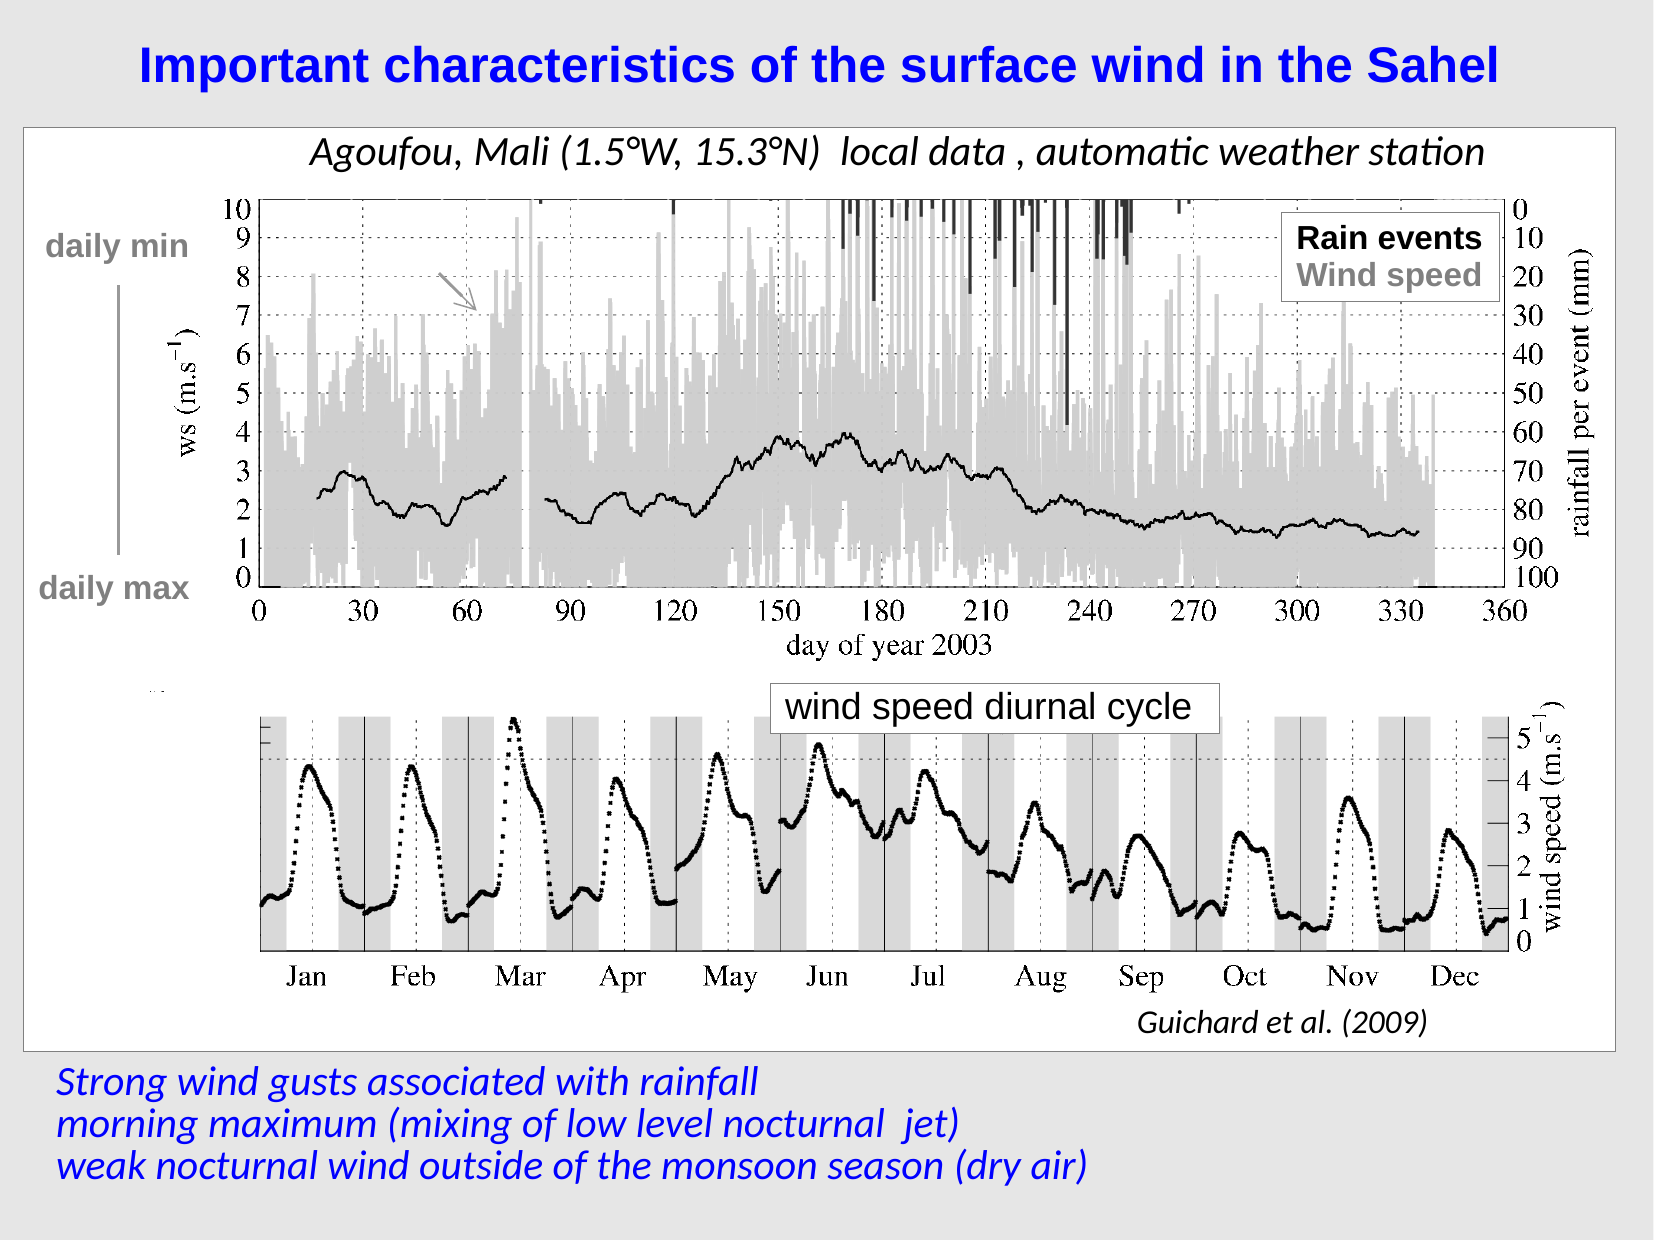

Important characteristics of the surface wind in the Sahel
Agoufou, Mali (1.5°W, 15.3°N) local data , automatic weather station
Rain events
daily min
Wind speed
daily max
wind speed diurnal cycle
Guichard et al. (2009)
Strong wind gusts associated with rainfall
morning maximum (mixing of low level nocturnal jet)
weak nocturnal wind outside of the monsoon season (dry air)